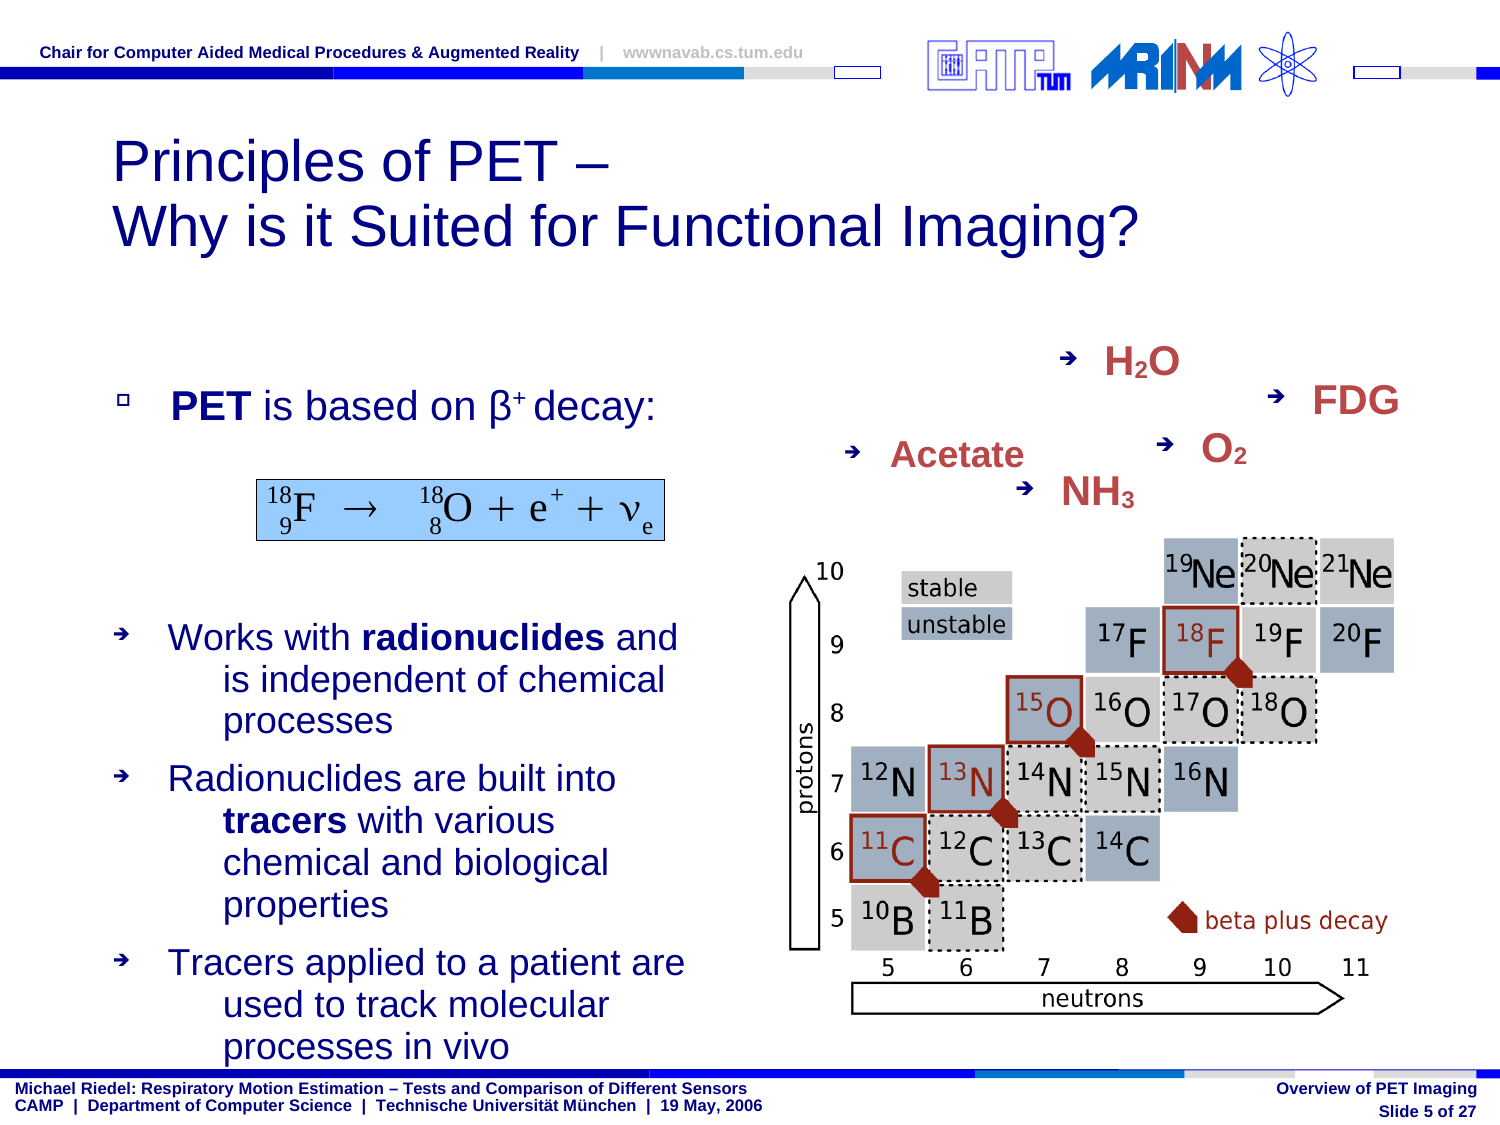

# Principles of PET – Why is it Suited for Functional Imaging?
H2O
FDG
O2
Acetate
NH3
PET is based on β+ decay:
Works with radionuclides and is independent of chemical processes
Radionuclides are built into tracers with various chemical and biological properties
Tracers applied to a patient are used to track molecular processes in vivo
 Overview of PET Imaging